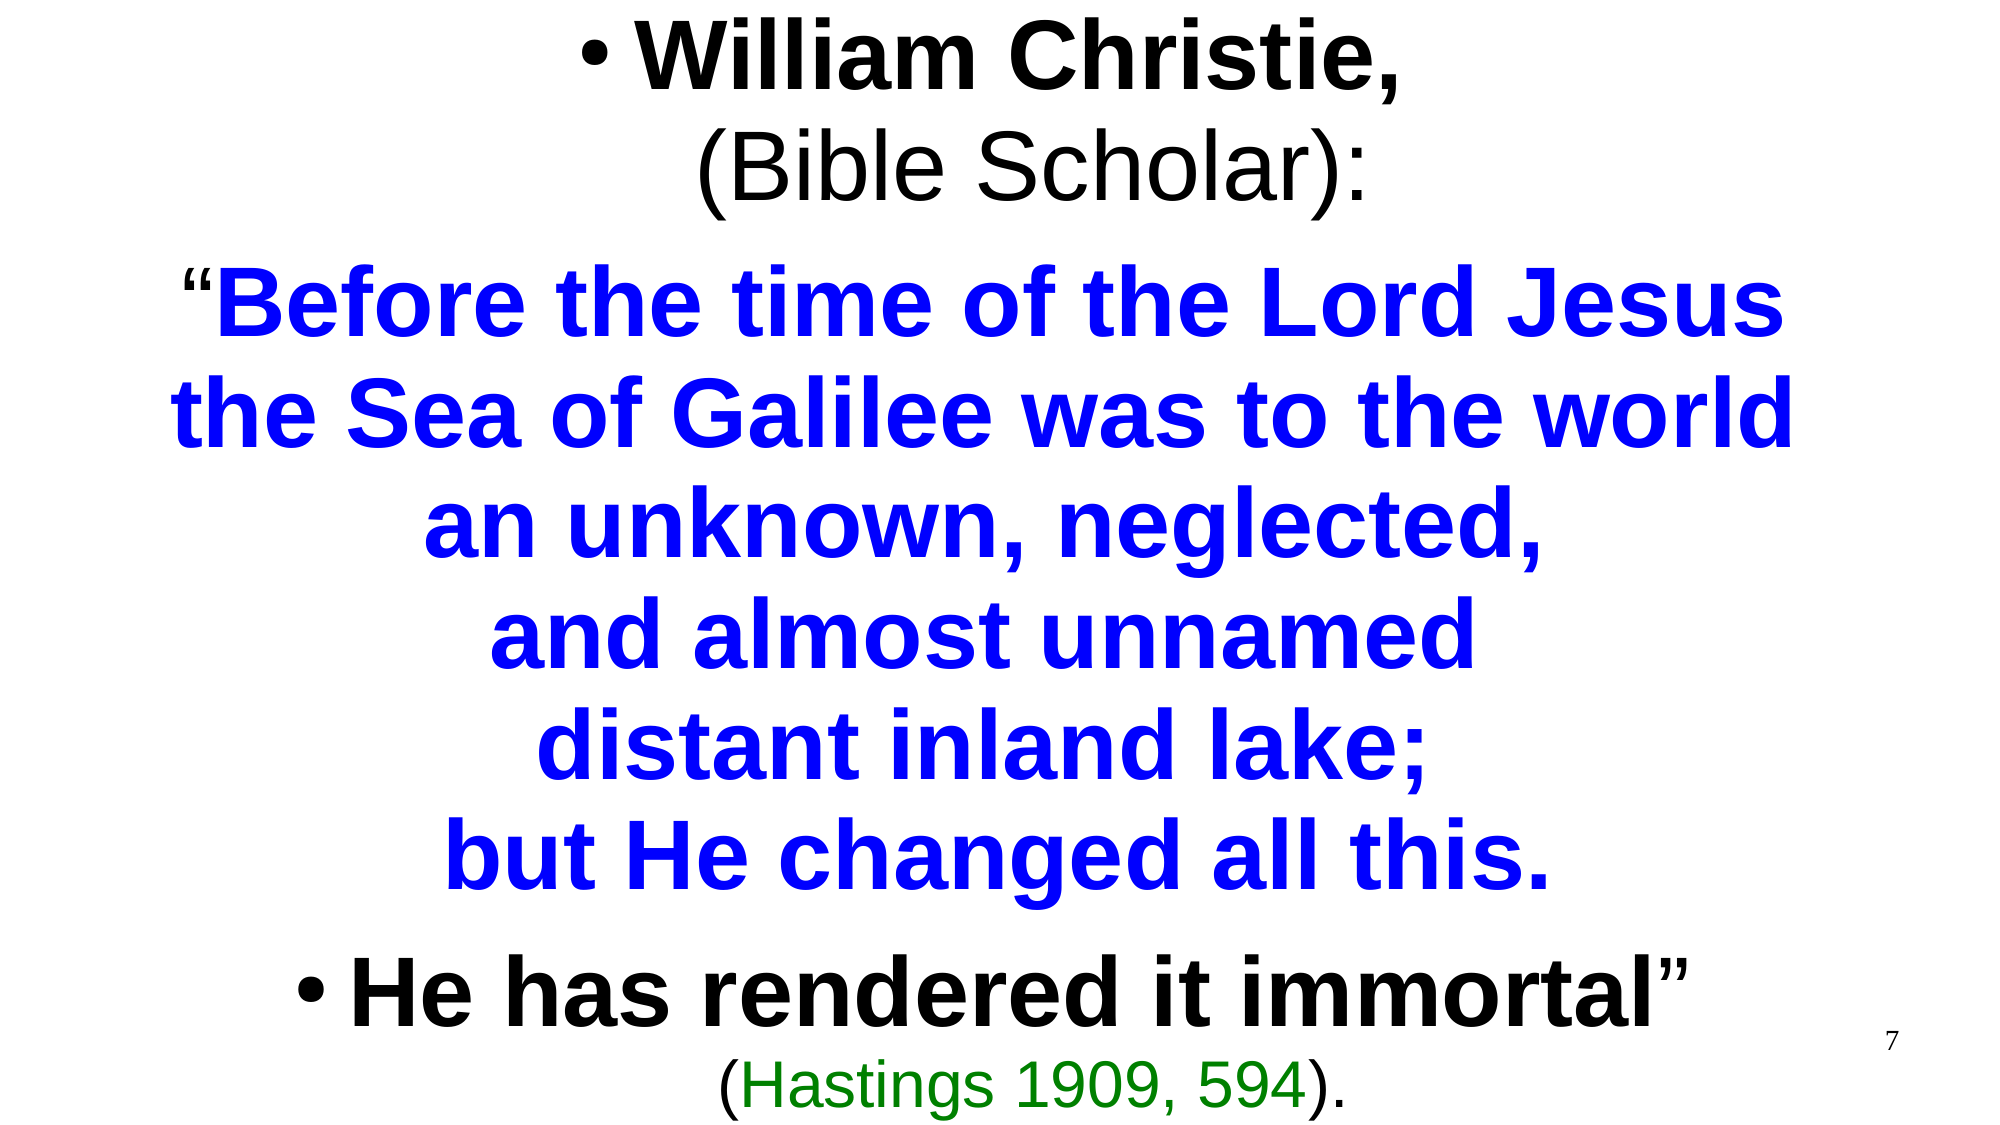

# William Christie, (Bible Scholar):
“Before the time of the Lord Jesus
the Sea of Galilee was to the world
an unknown, neglected,
and almost unnamed
distant inland lake;
but He changed all this.
He has rendered it immortal”
(Hastings 1909, 594).
7